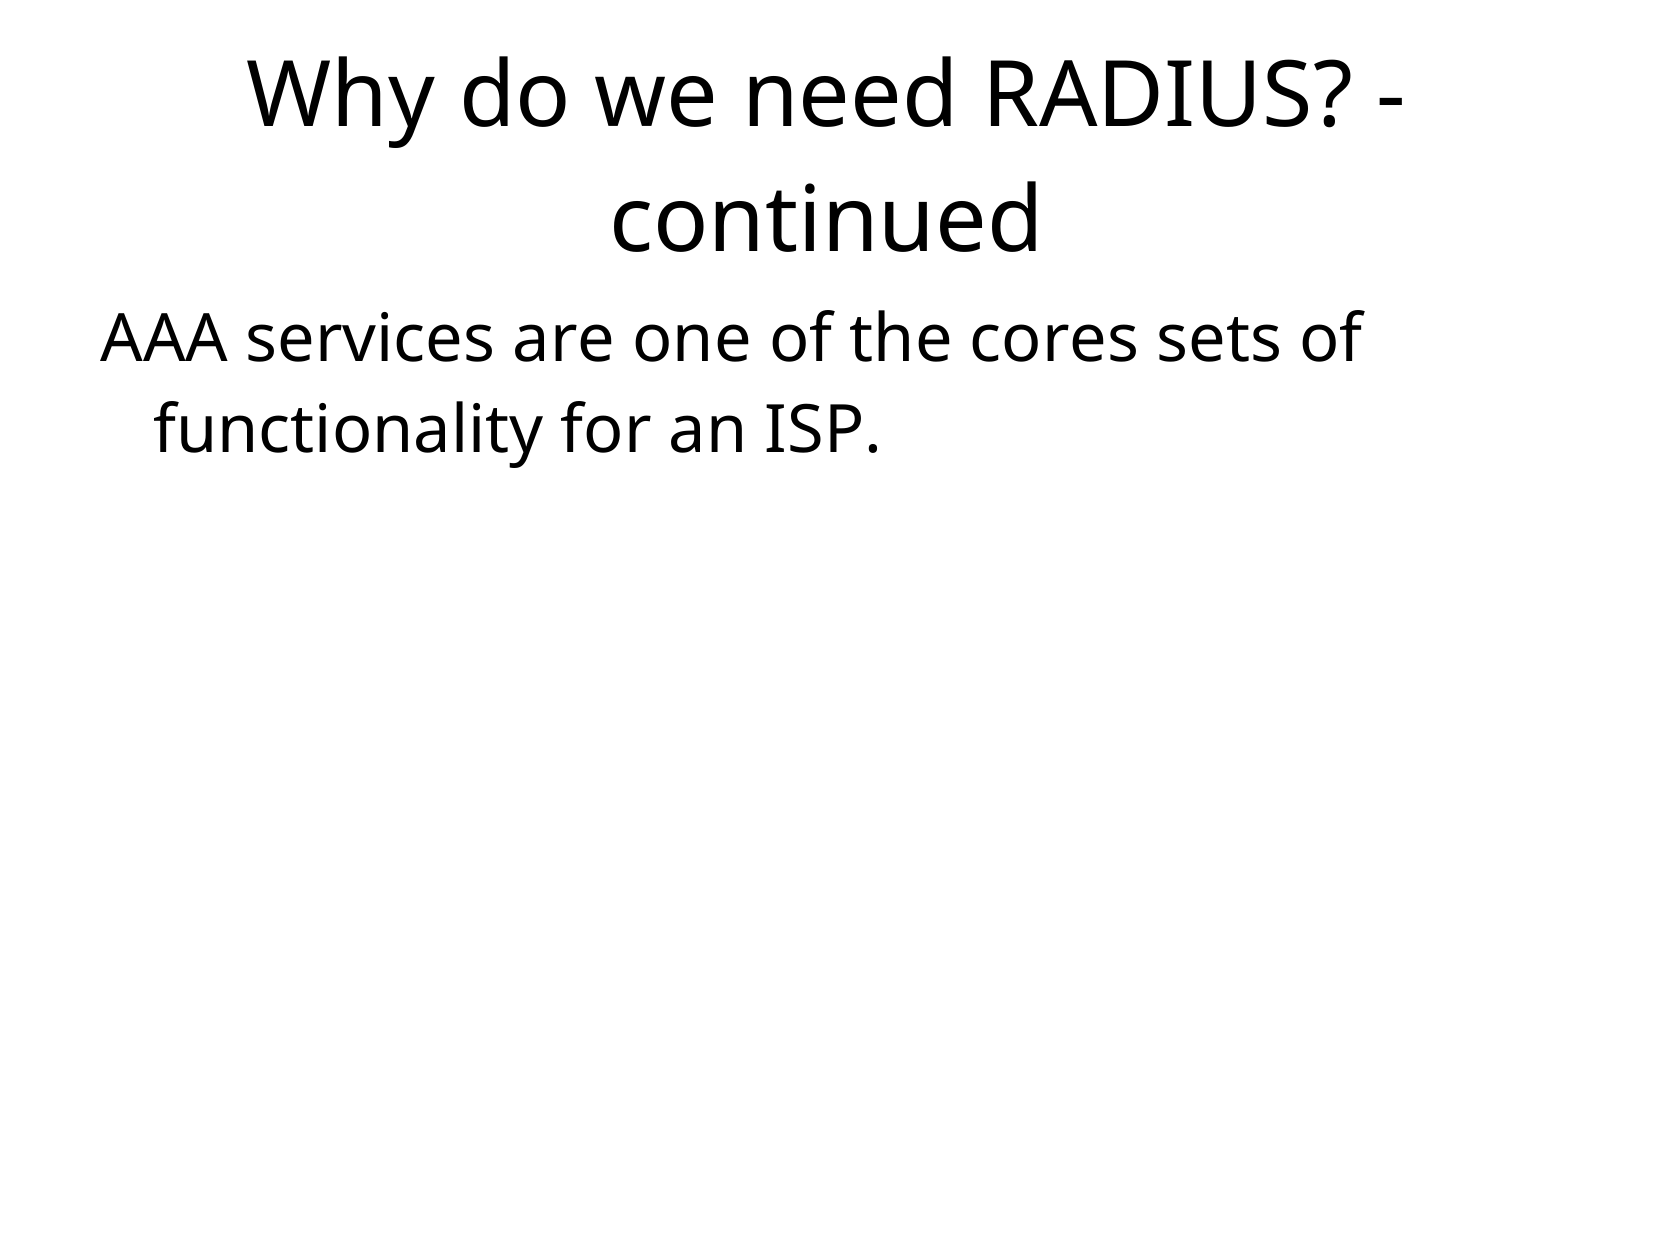

# Why do we need RADIUS? - continued
AAA services are one of the cores sets of functionality for an ISP.